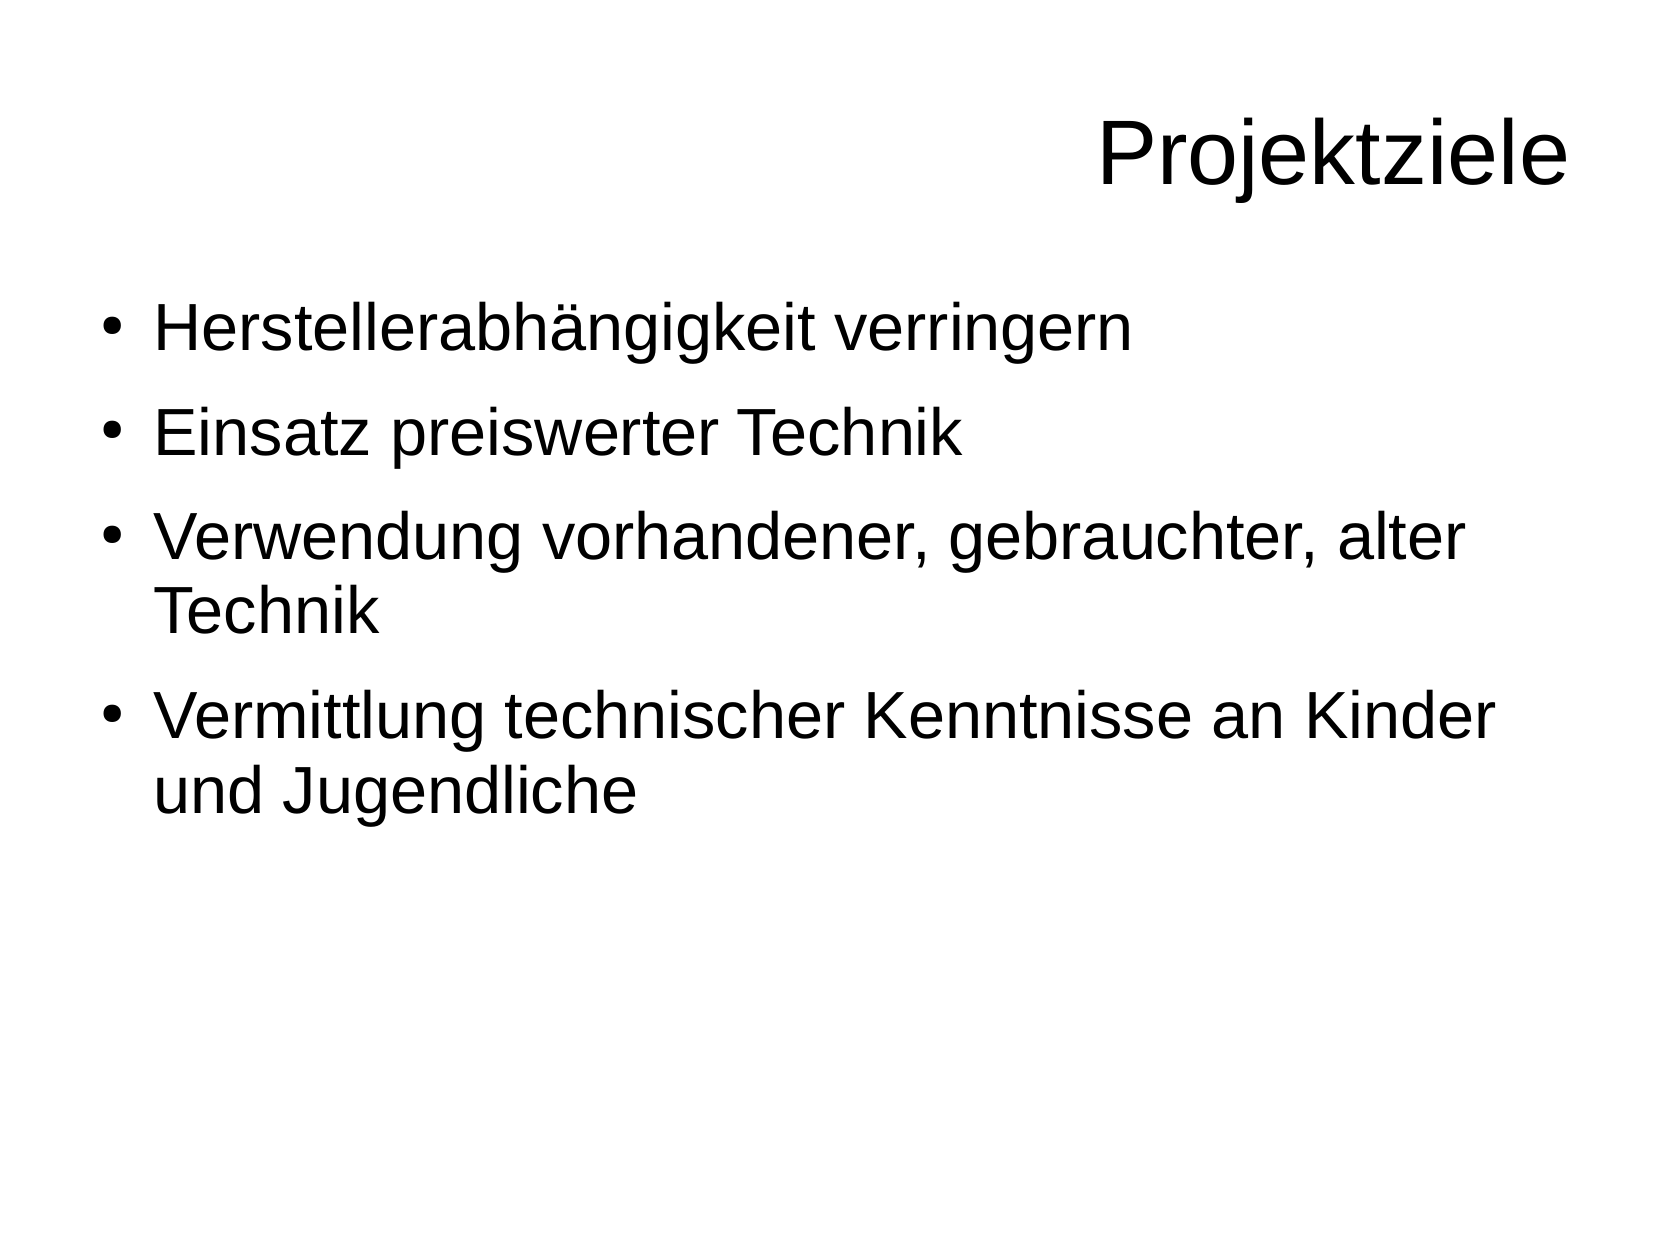

# Projektziele
Herstellerabhängigkeit verringern
Einsatz preiswerter Technik
Verwendung vorhandener, gebrauchter, alter Technik
Vermittlung technischer Kenntnisse an Kinder und Jugendliche